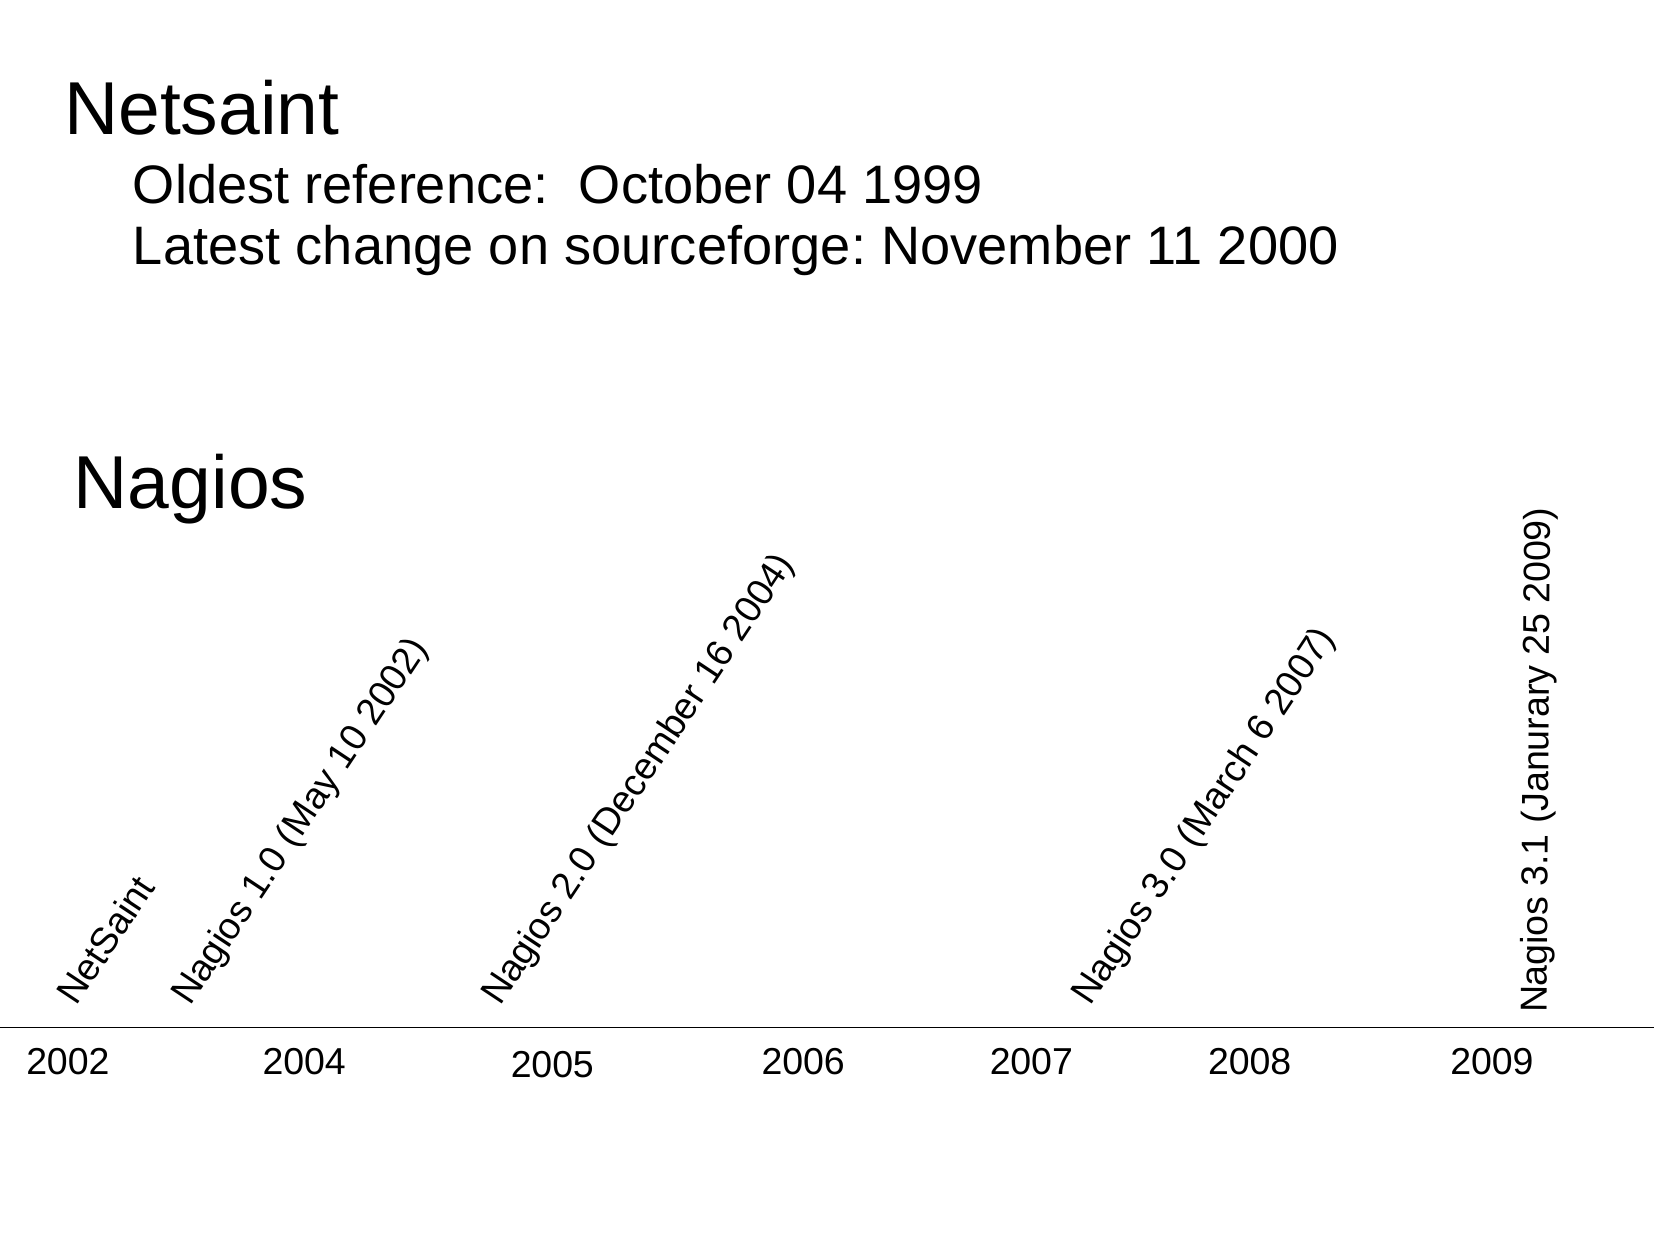

Netsaint
Oldest reference: October 04 1999
Latest change on sourceforge: November 11 2000
Nagios
Nagios 3.1 (Janurary 25 2009)
Nagios 2.0 (December 16 2004)
Nagios 3.0 (March 6 2007)
Nagios 1.0 (May 10 2002)
NetSaint
2002
2004
2006
2007
2008
2009
2005